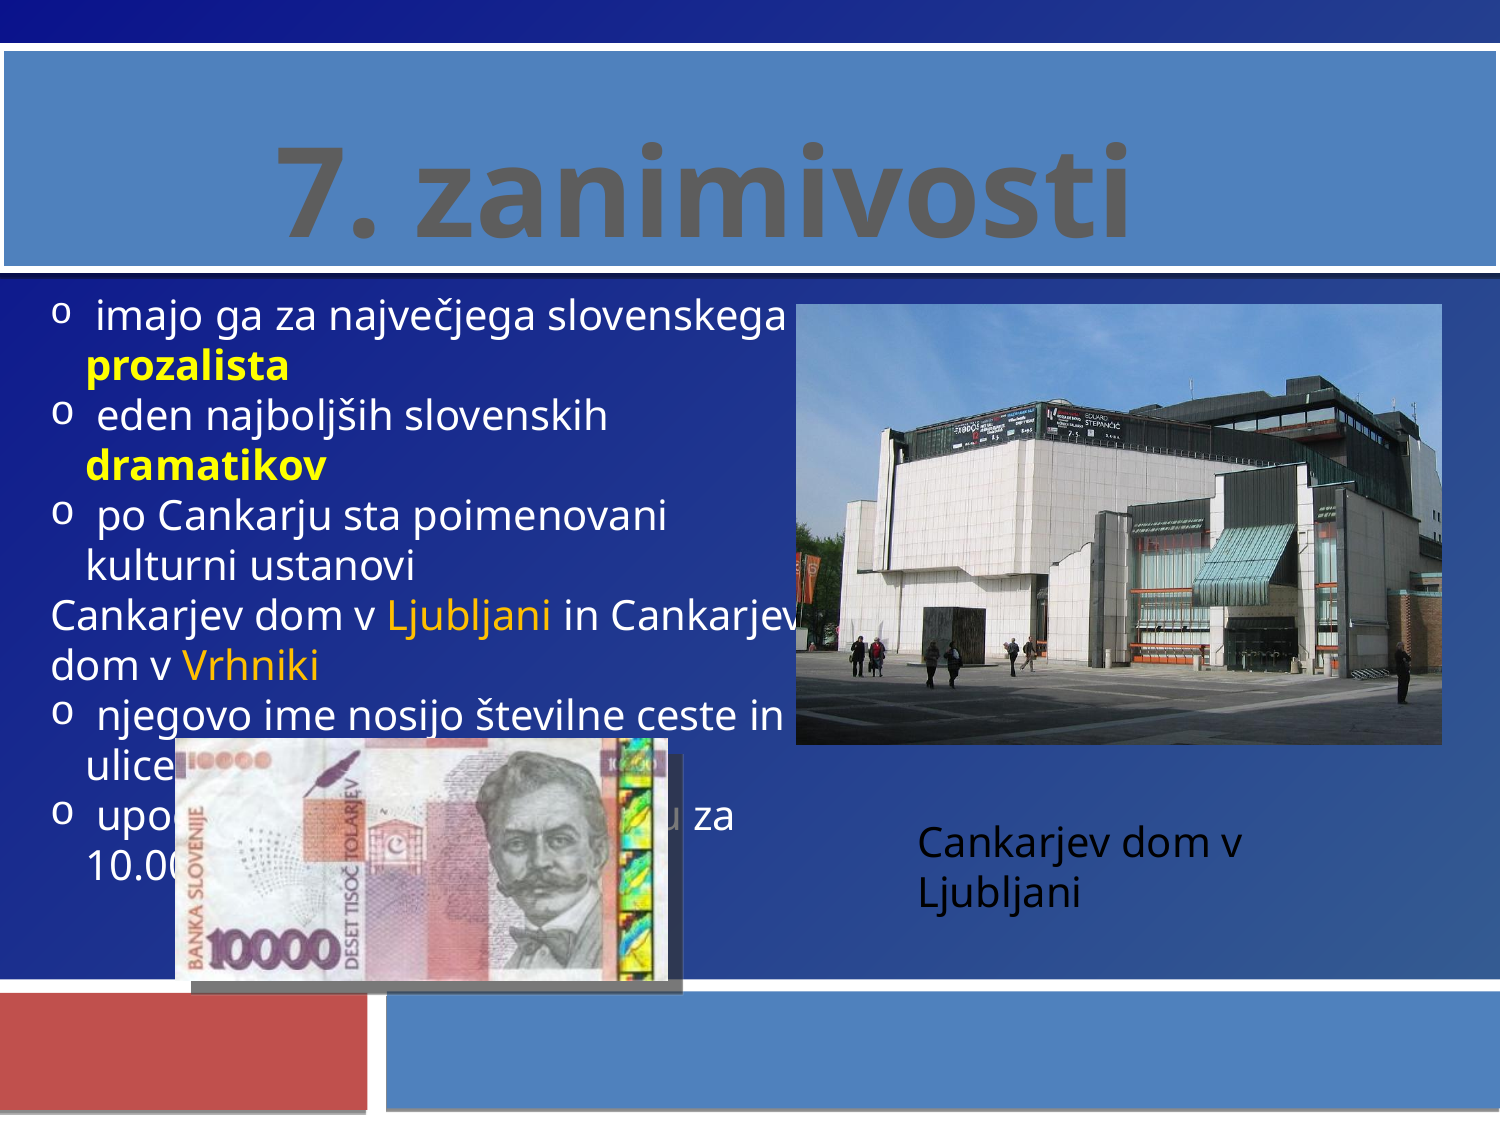

# 7. zanimivosti
 imajo ga za največjega slovenskega prozalista
 eden najboljših slovenskih dramatikov
 po Cankarju sta poimenovani kulturni ustanovi
Cankarjev dom v Ljubljani in Cankarjev dom v Vrhniki
 njegovo ime nosijo številne ceste in ulice
 upodobljen je bil na bankovcu za 10.000 sit
Cankarjev dom v Ljubljani